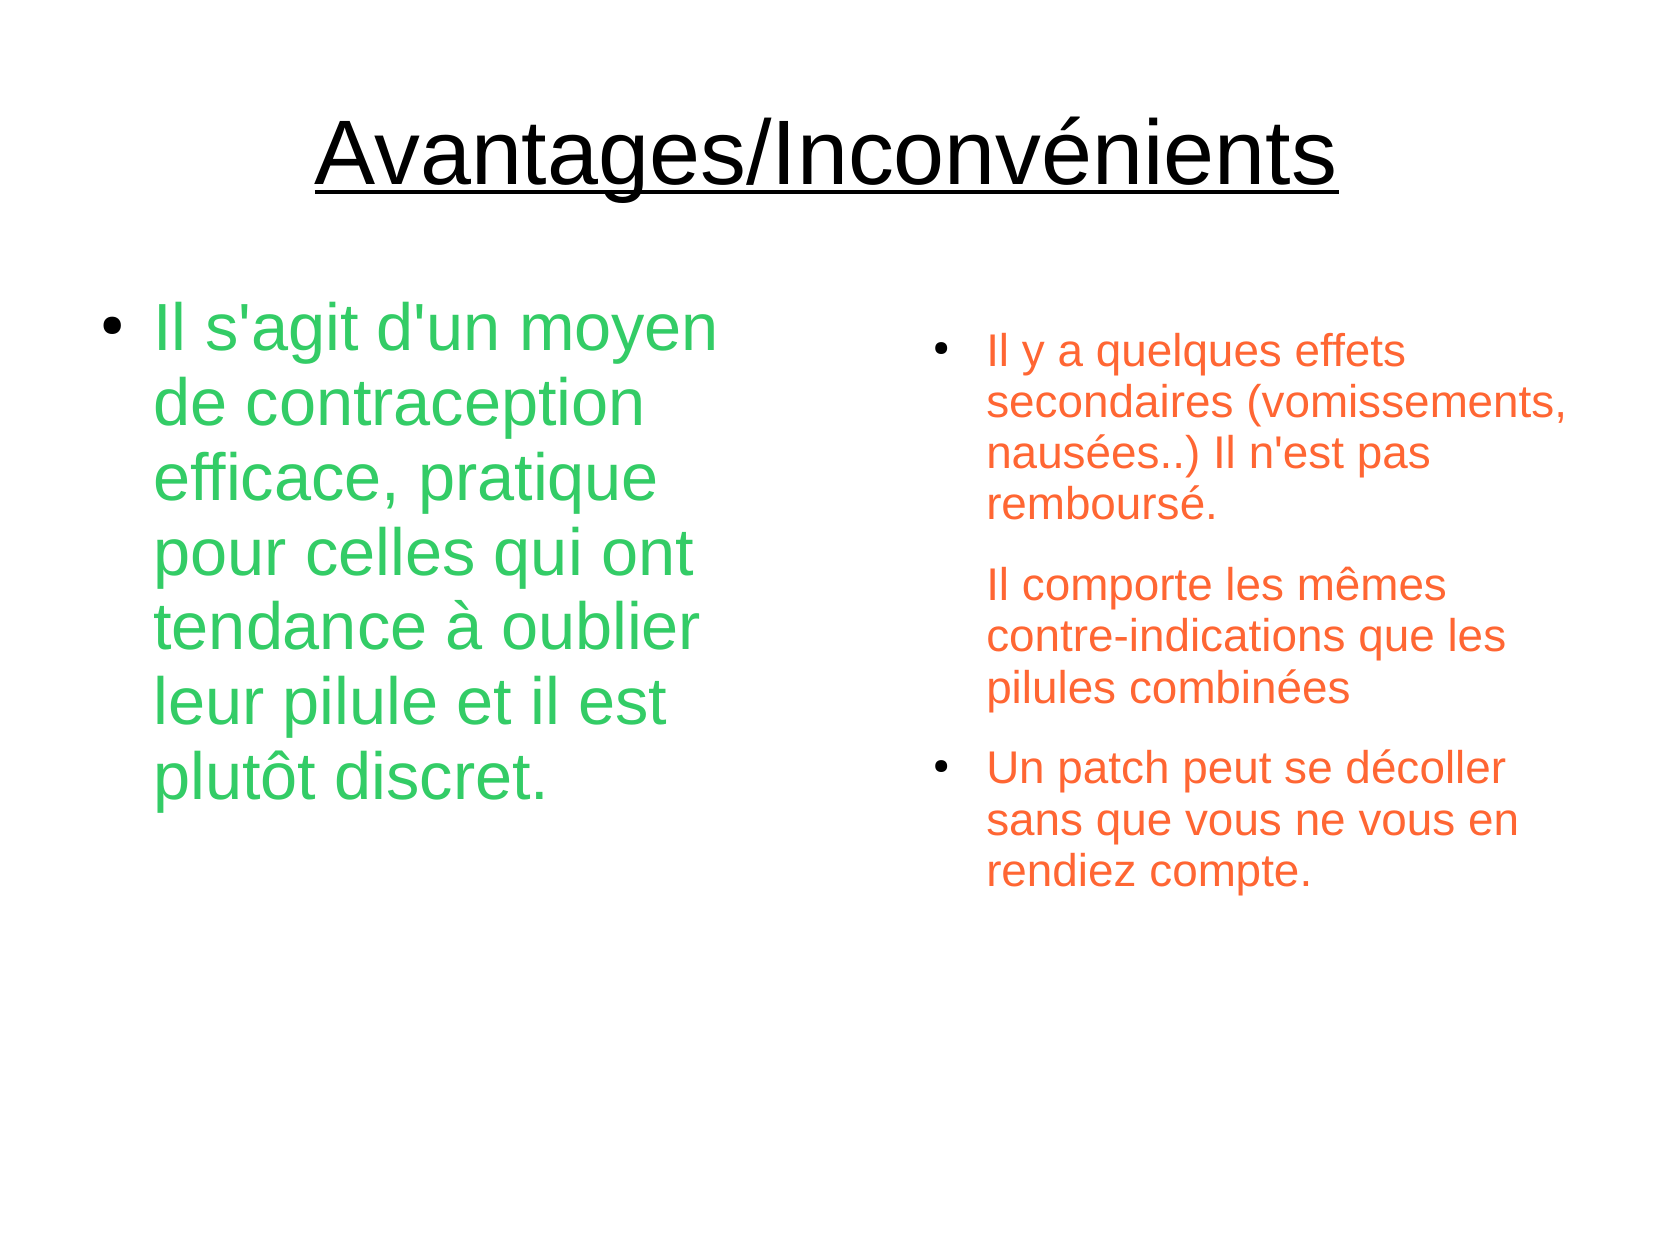

# Avantages/Inconvénients
Il s'agit d'un moyen de contraception efficace, pratique pour celles qui ont tendance à oublier leur pilule et il est plutôt discret.
Il y a quelques effets secondaires (vomissements, nausées..) Il n'est pas remboursé.
Il comporte les mêmes contre-indications que les pilules combinées
Un patch peut se décoller sans que vous ne vous en rendiez compte.